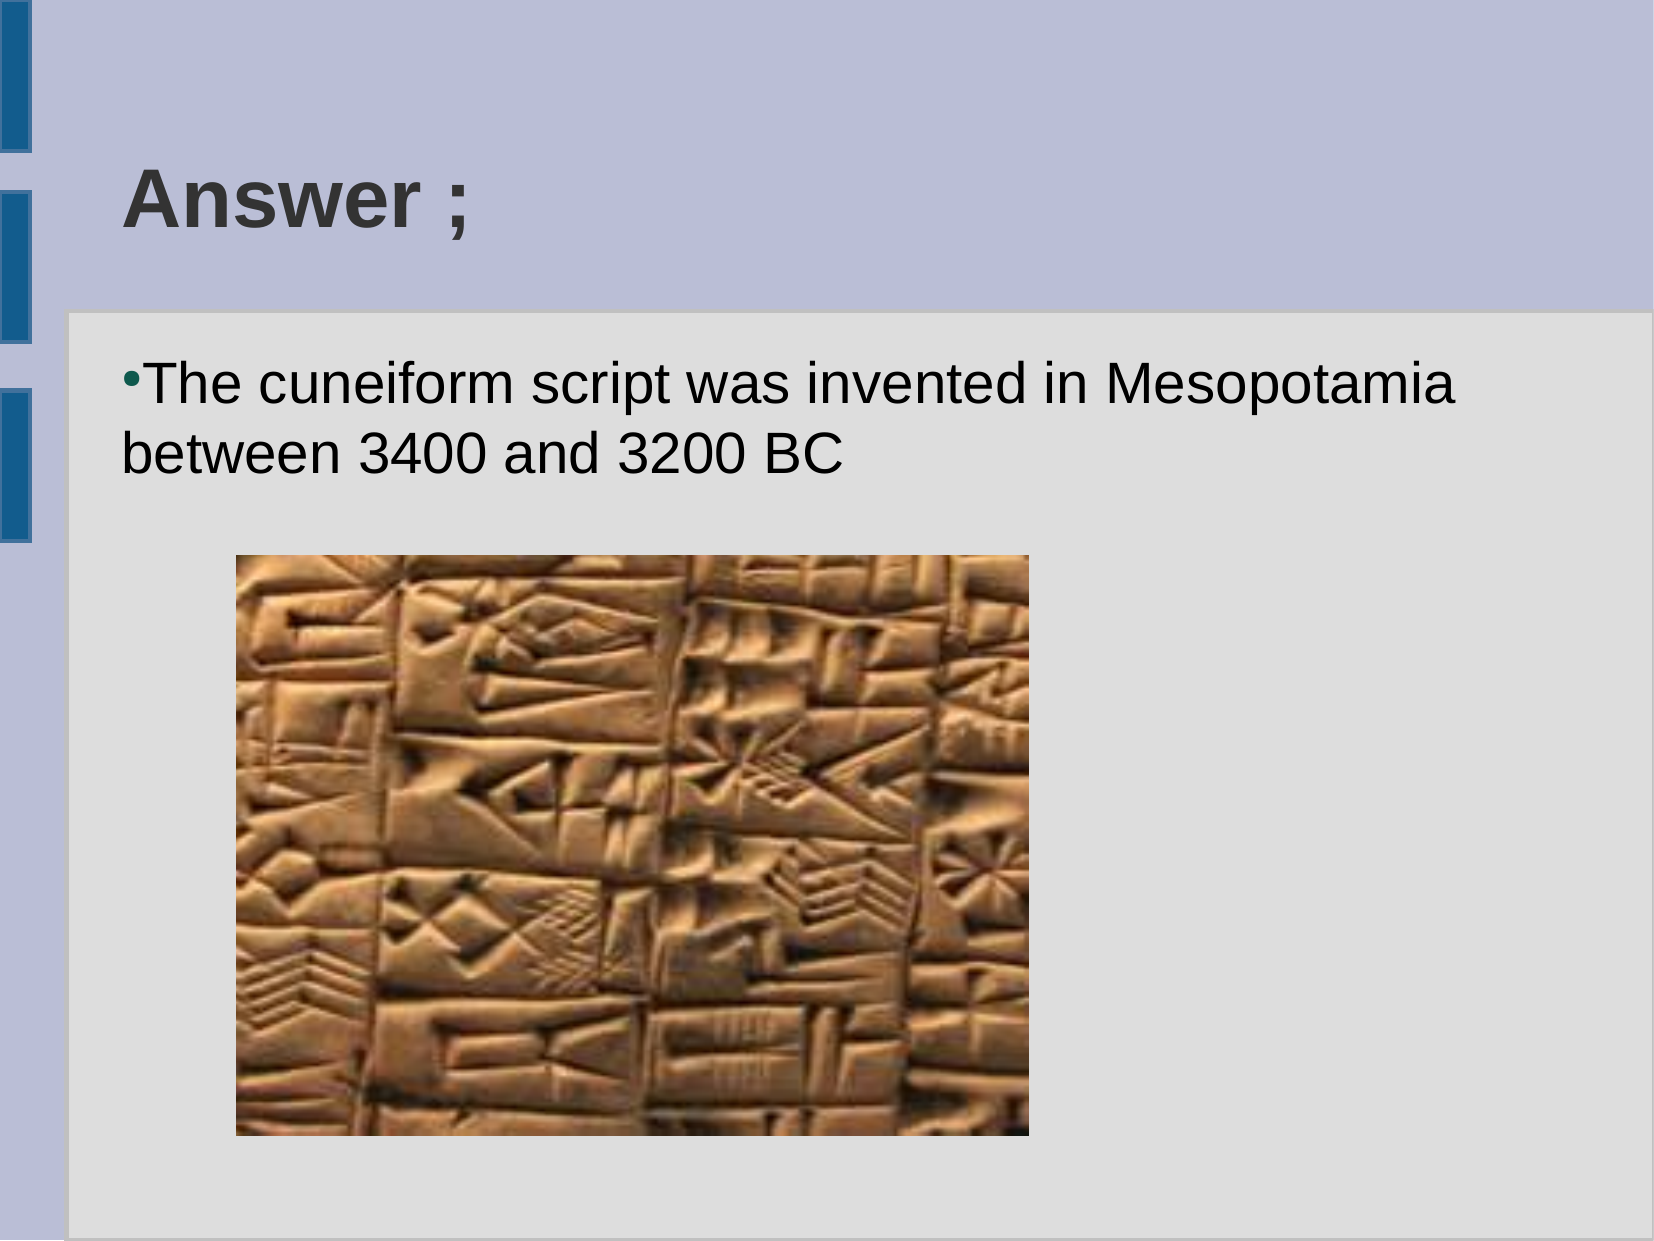

# Answer ;
The cuneiform script was invented in Mesopotamia between 3400 and 3200 BC